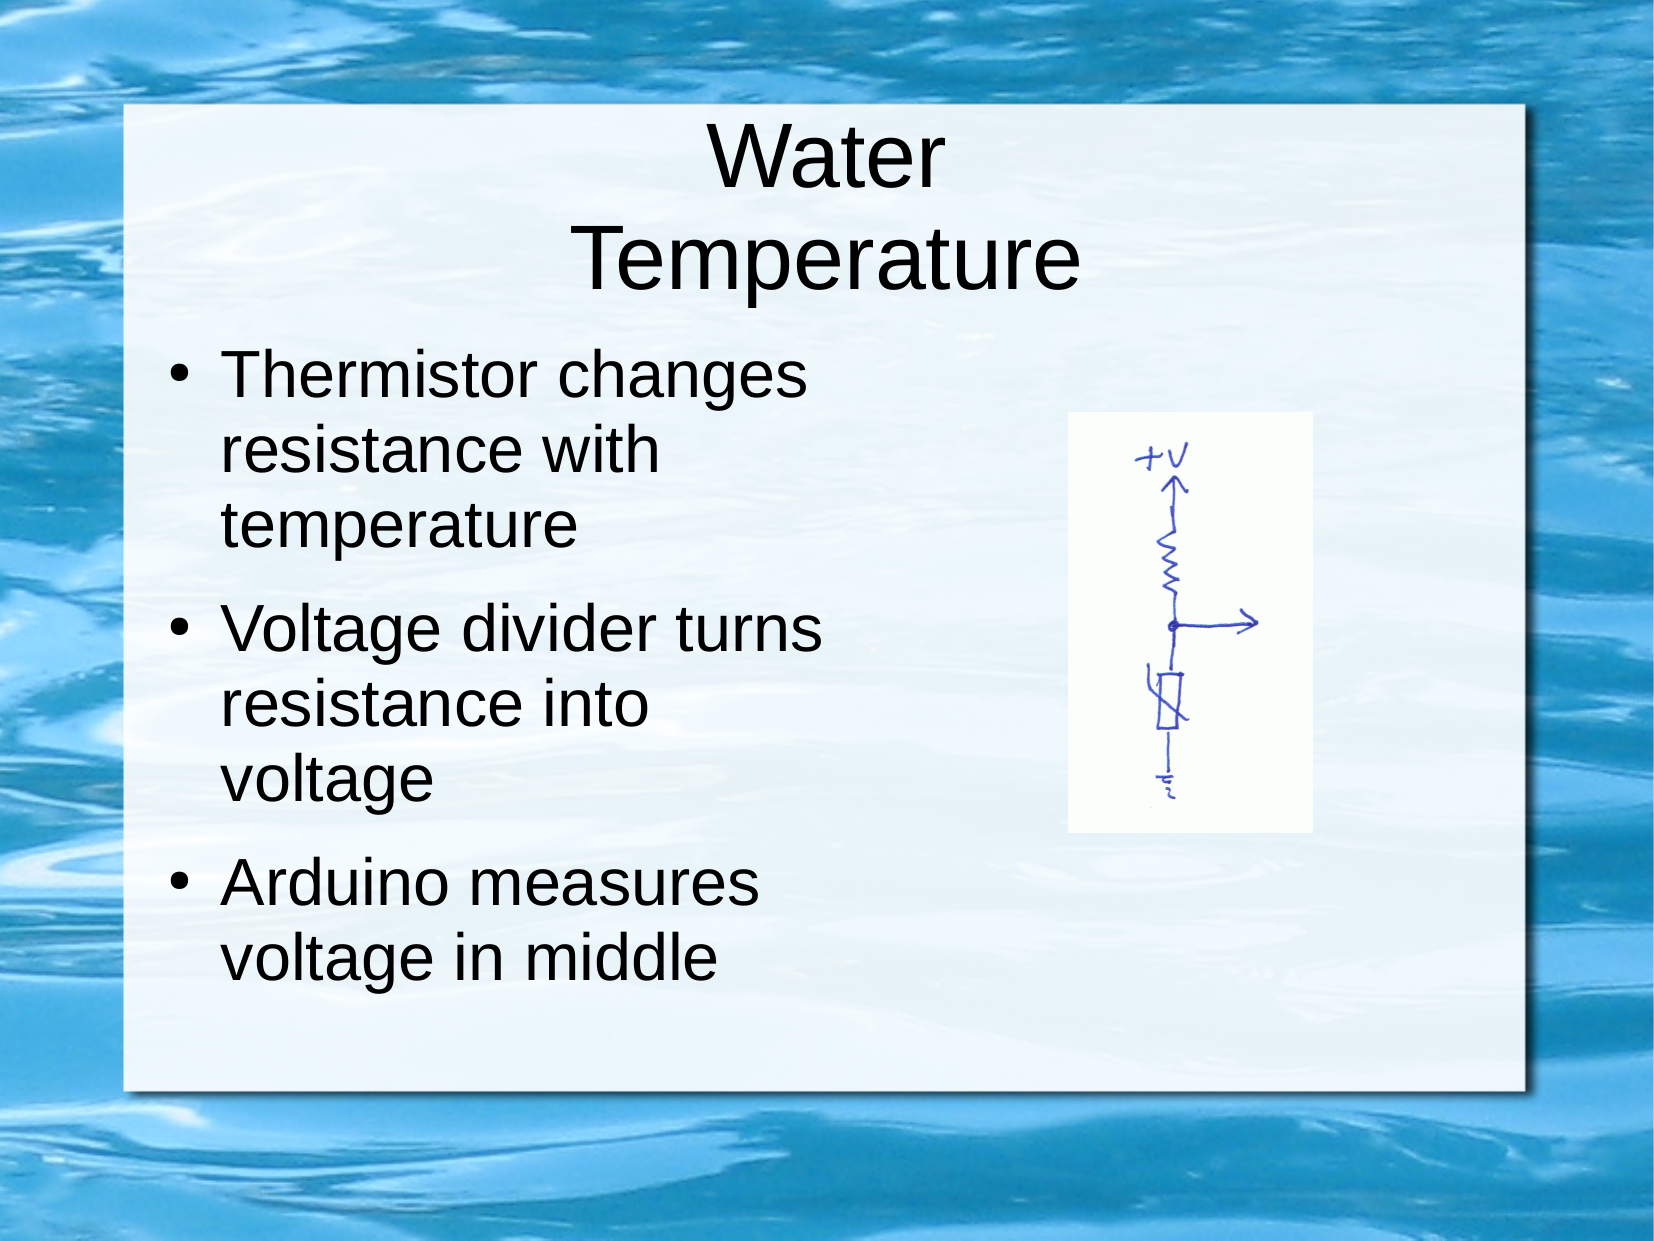

# Water Temperature
Thermistor changes resistance with temperature
Voltage divider turns resistance into voltage
Arduino measures voltage in middle